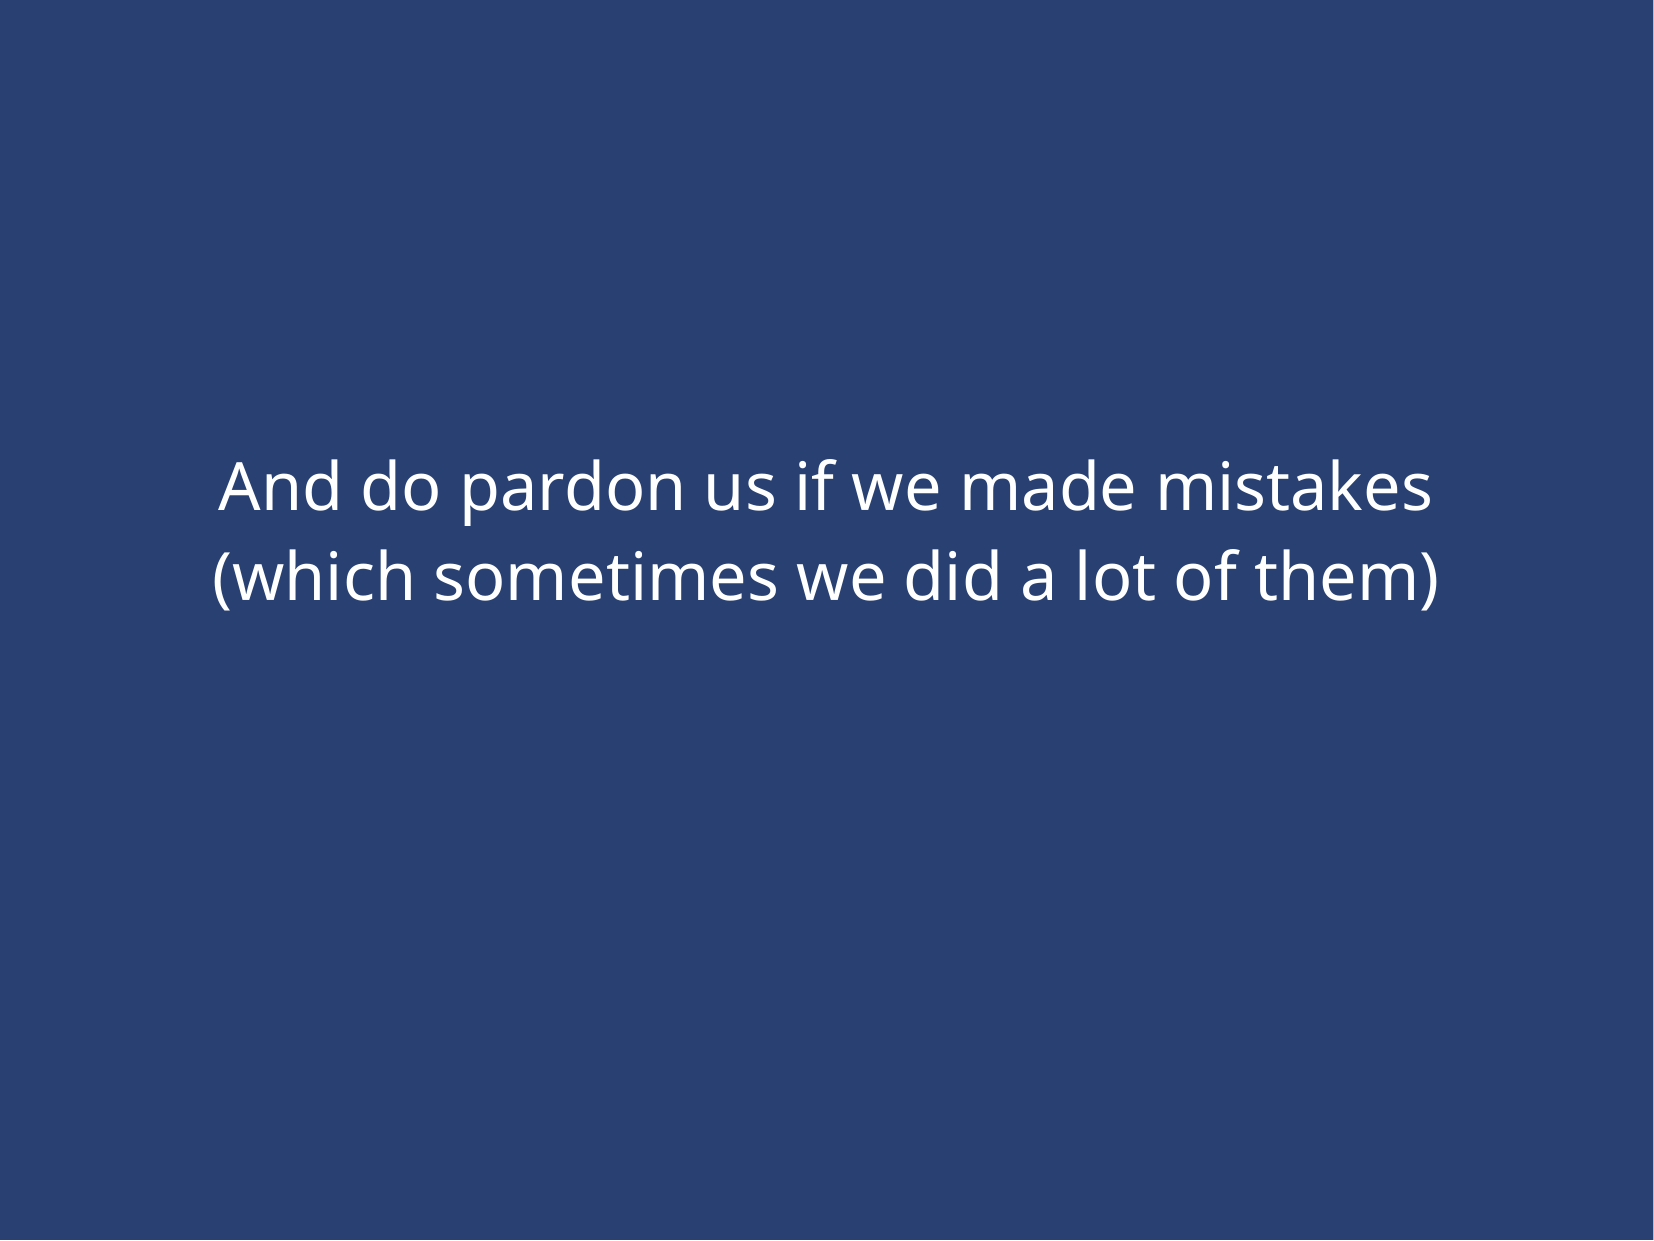

# And do pardon us if we made mistakes (which sometimes we did a lot of them)